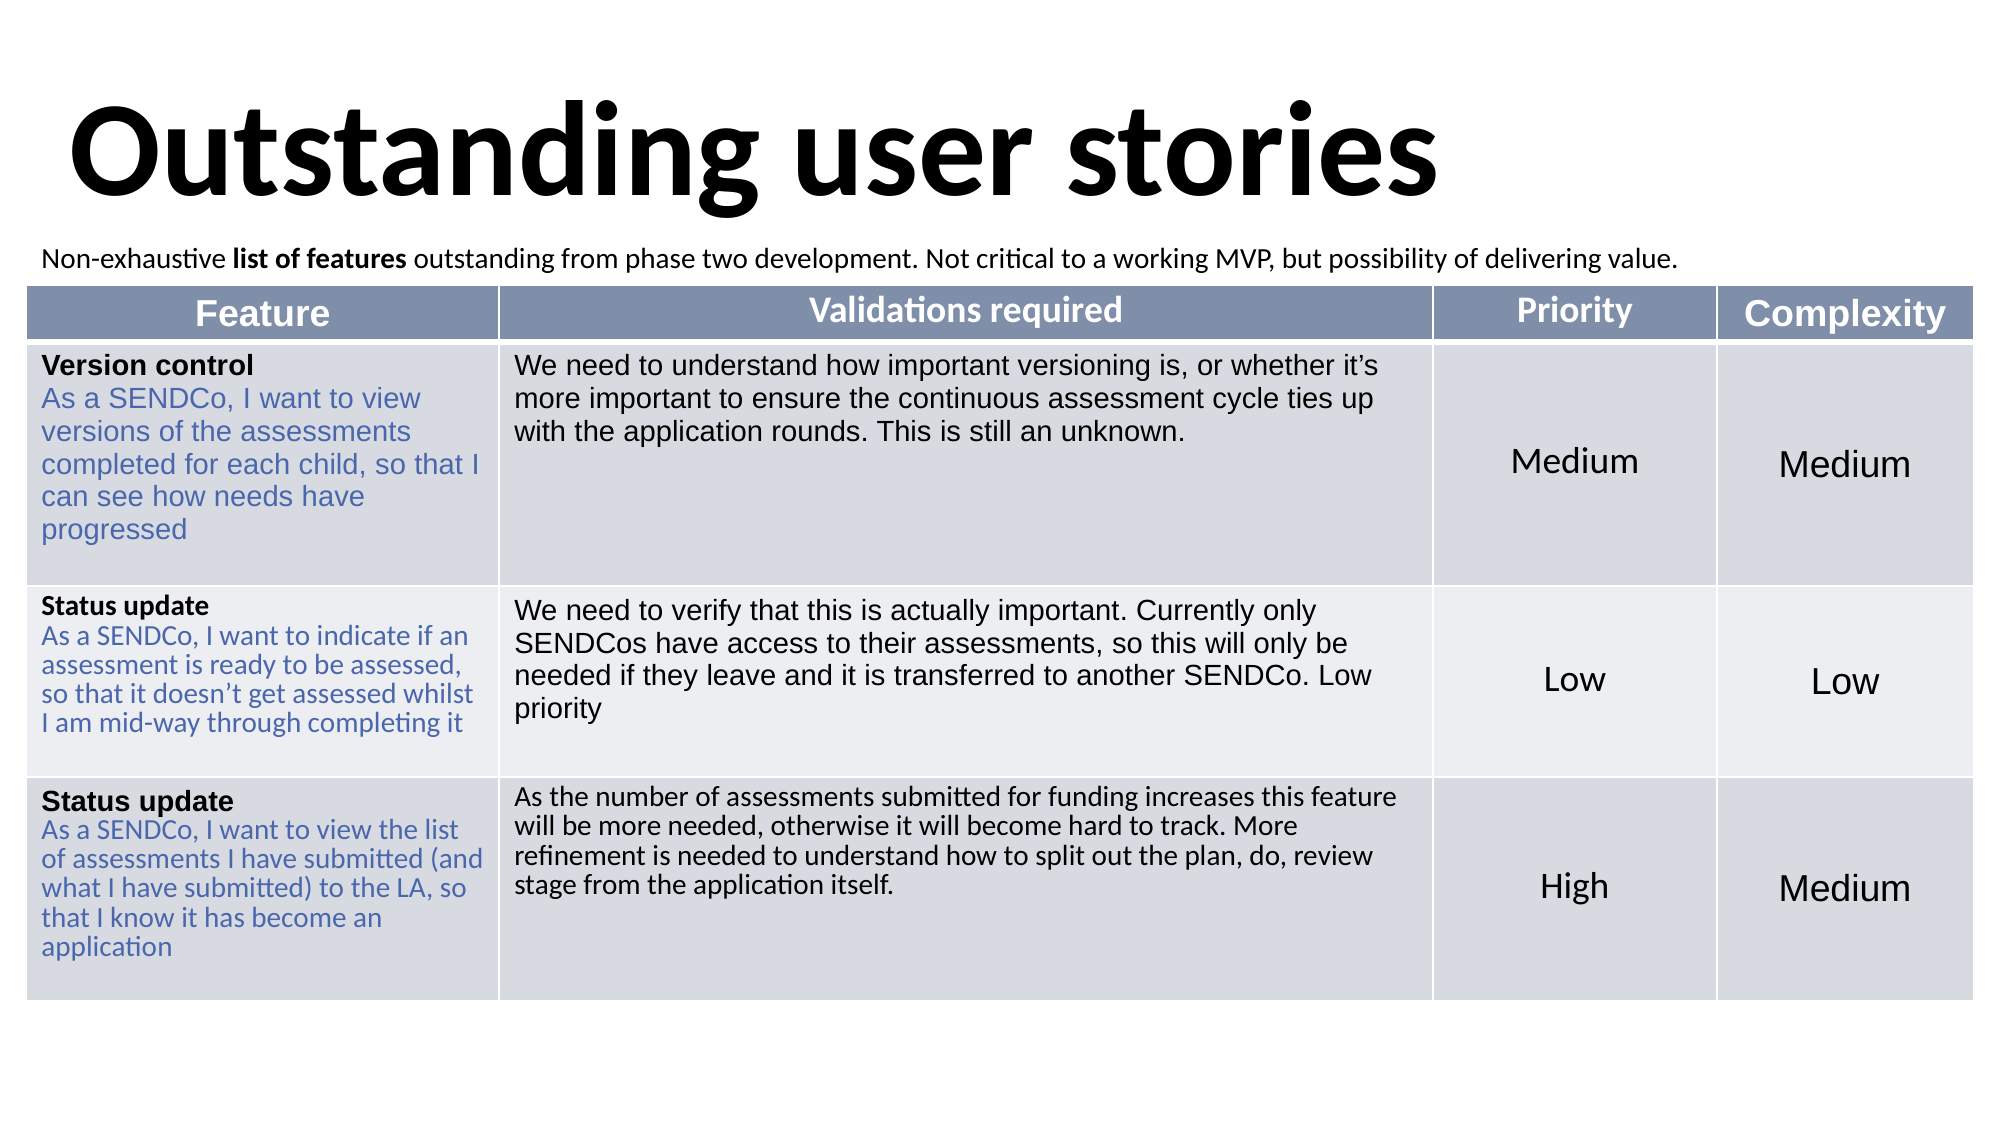

# Outstanding user stories
Non-exhaustive list of features outstanding from phase two development. Not critical to a working MVP, but possibility of delivering value.
| Feature | Validations required | Priority | Complexity |
| --- | --- | --- | --- |
| Version control As a SENDCo, I want to view versions of the assessments completed for each child, so that I can see how needs have progressed | We need to understand how important versioning is, or whether it’s more important to ensure the continuous assessment cycle ties up with the application rounds. This is still an unknown. | Medium | Medium |
| Status update As a SENDCo, I want to indicate if an assessment is ready to be assessed, so that it doesn’t get assessed whilst I am mid-way through completing it | We need to verify that this is actually important. Currently only SENDCos have access to their assessments, so this will only be needed if they leave and it is transferred to another SENDCo. Low priority | Low | Low |
| Status update As a SENDCo, I want to view the list of assessments I have submitted (and what I have submitted) to the LA, so that I know it has become an application | As the number of assessments submitted for funding increases this feature will be more needed, otherwise it will become hard to track. More refinement is needed to understand how to split out the plan, do, review stage from the application itself. | High | Medium |